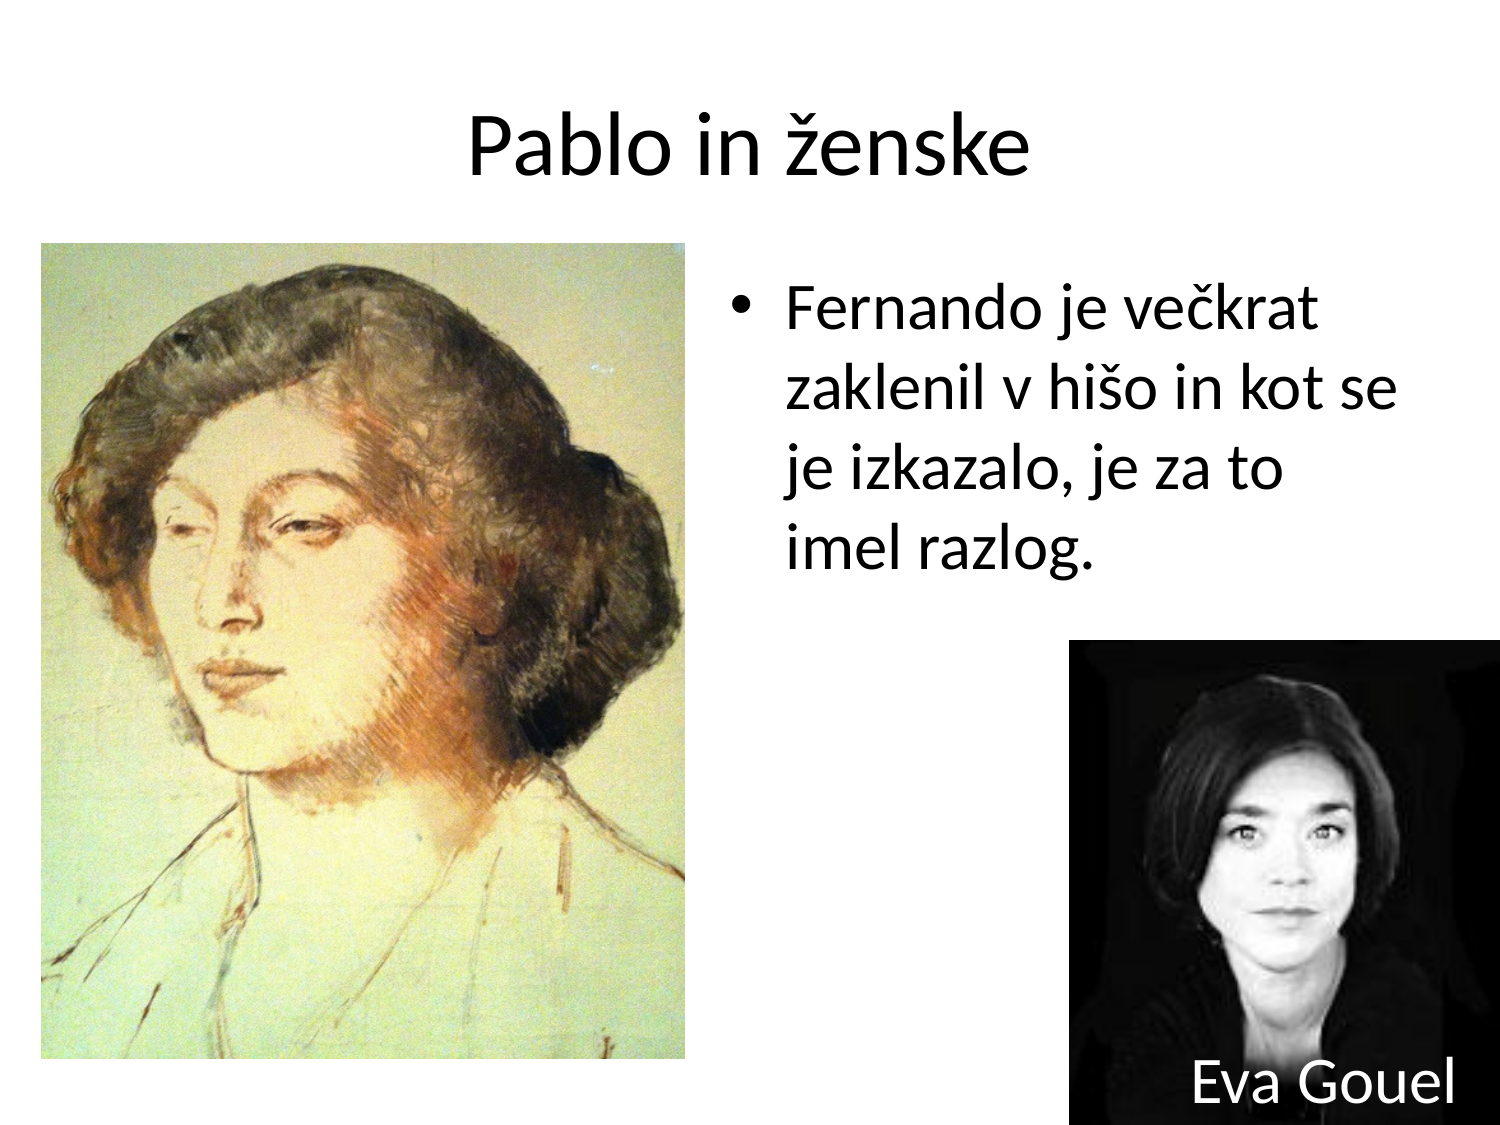

# Pablo in ženske
Fernando je večkrat zaklenil v hišo in kot se je izkazalo, je za to imel razlog.
Eva Gouel